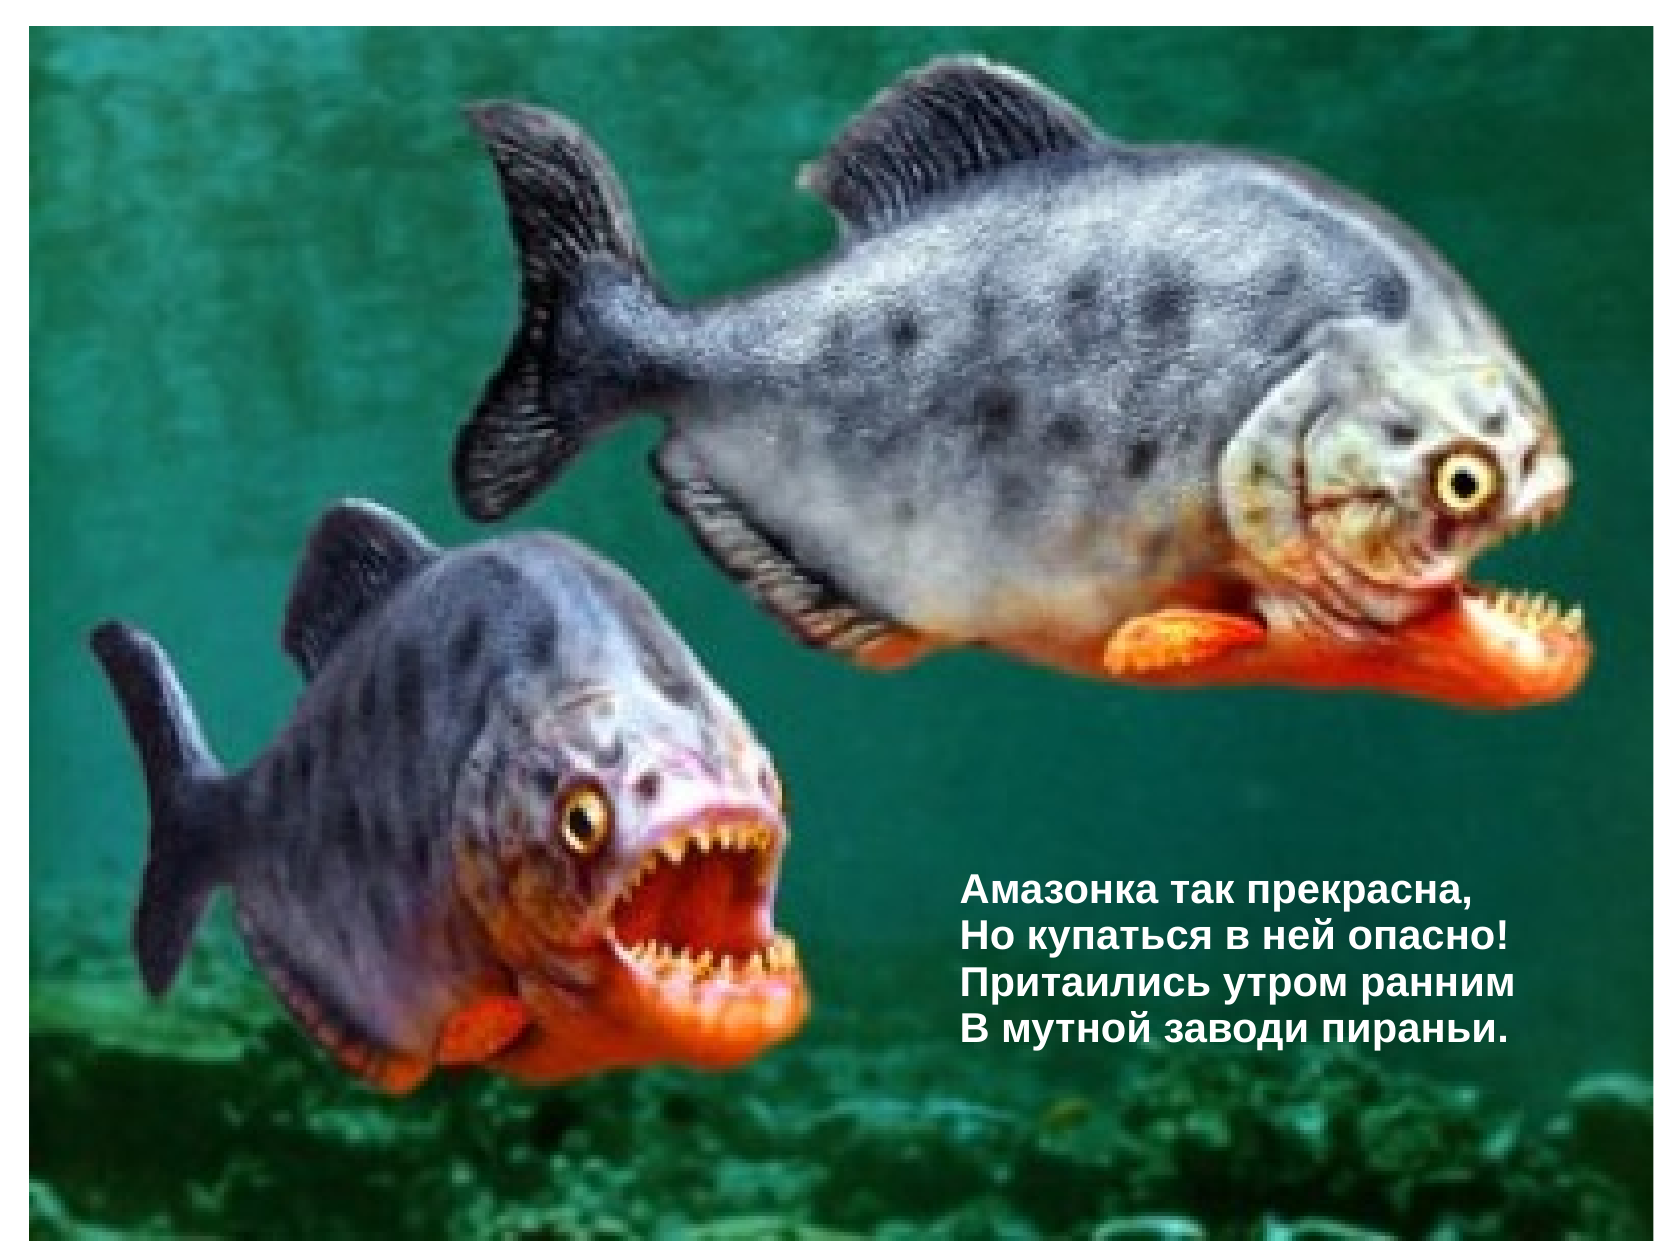

Амазонка так прекрасна,
Но купаться в ней опасно!
Притаились утром ранним
В мутной заводи пираньи.